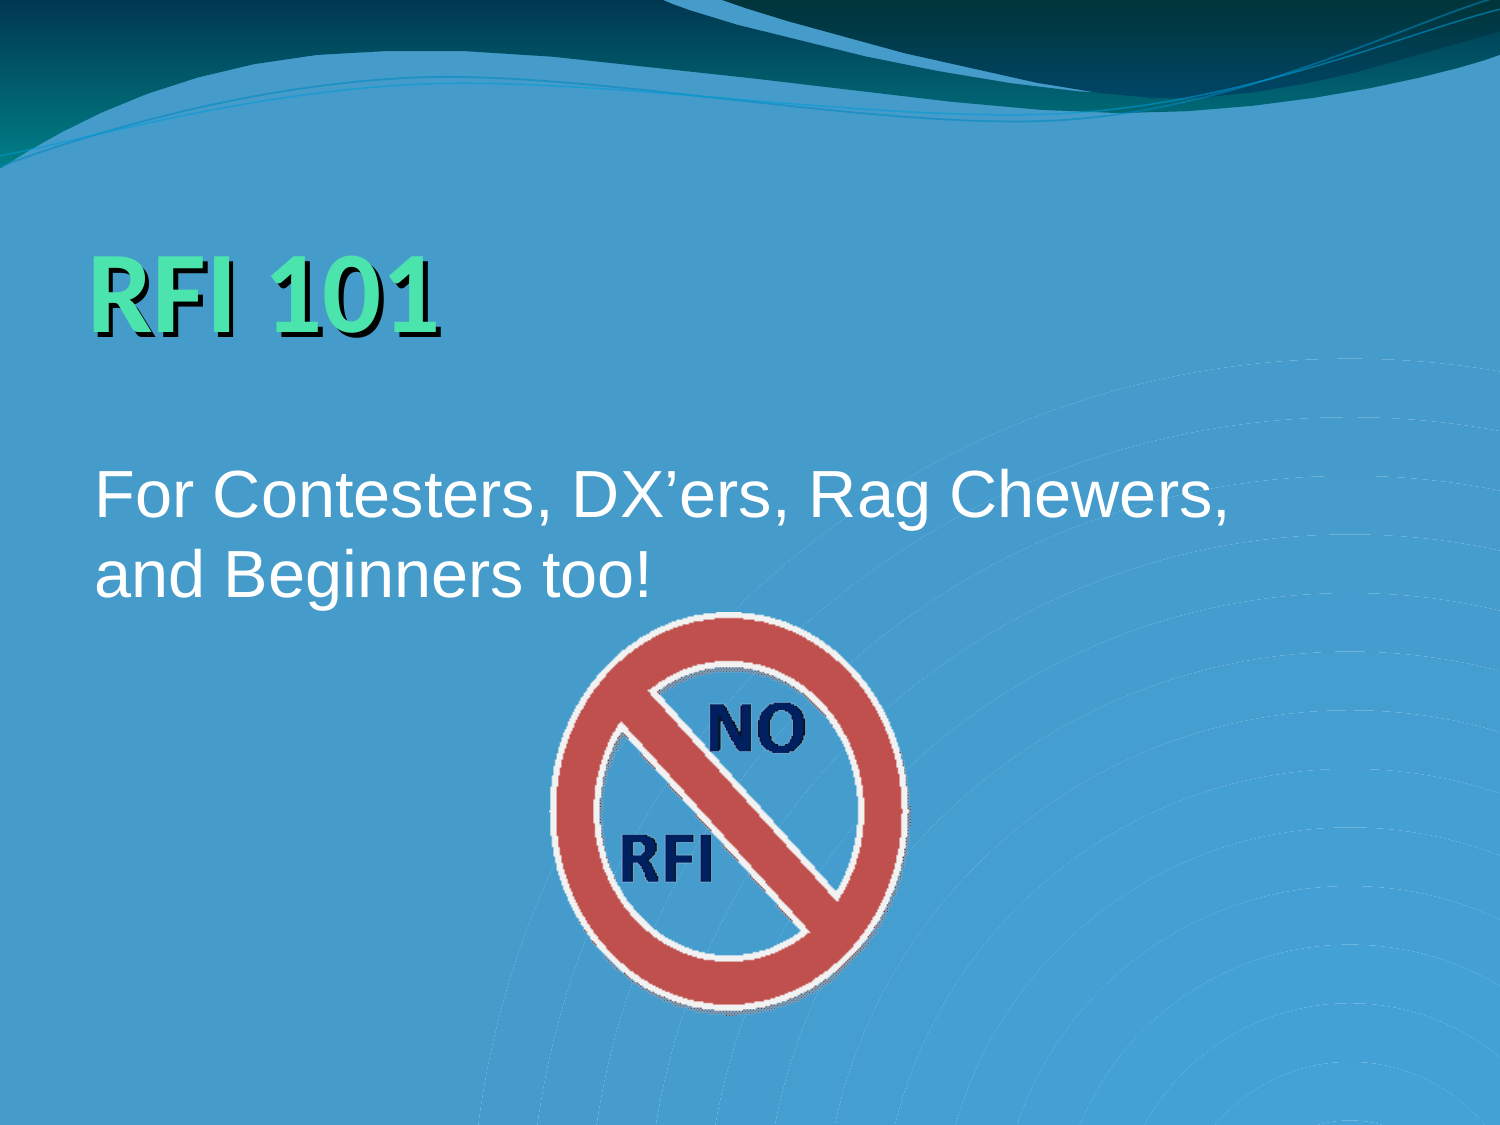

# RFI 101
For Contesters, DX’ers, Rag Chewers, and Beginners too!